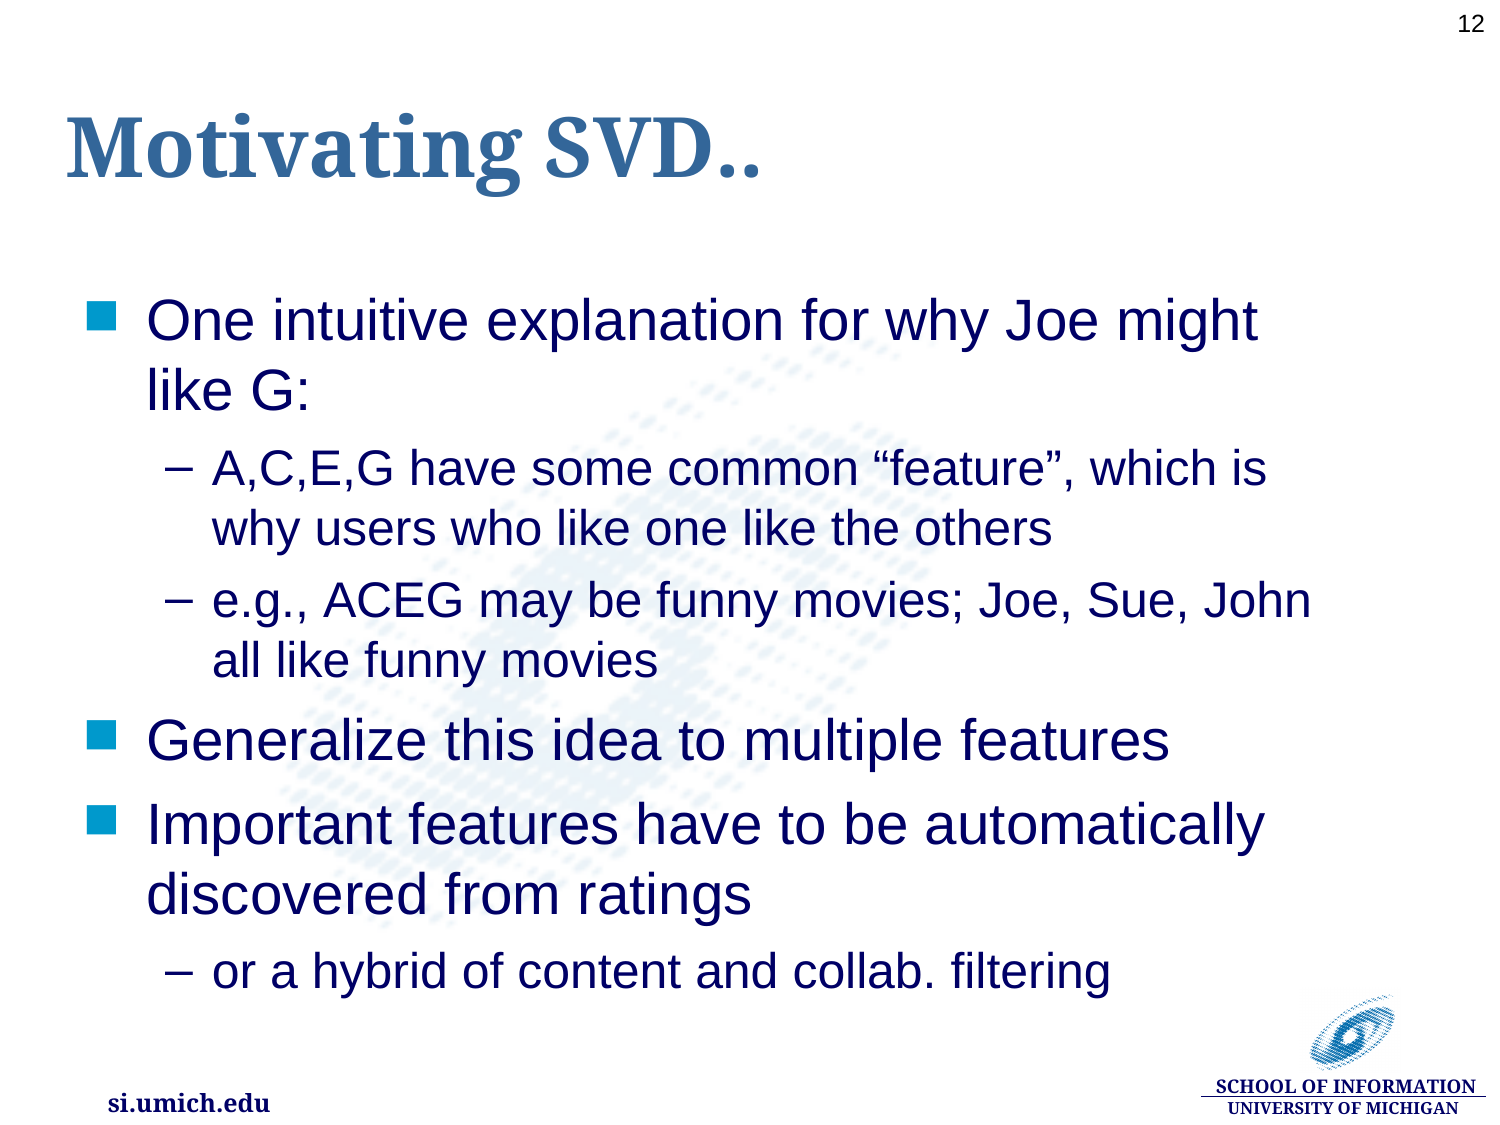

# Motivating SVD..
One intuitive explanation for why Joe might like G:
A,C,E,G have some common “feature”, which is why users who like one like the others
e.g., ACEG may be funny movies; Joe, Sue, John all like funny movies
Generalize this idea to multiple features
Important features have to be automatically discovered from ratings
or a hybrid of content and collab. filtering